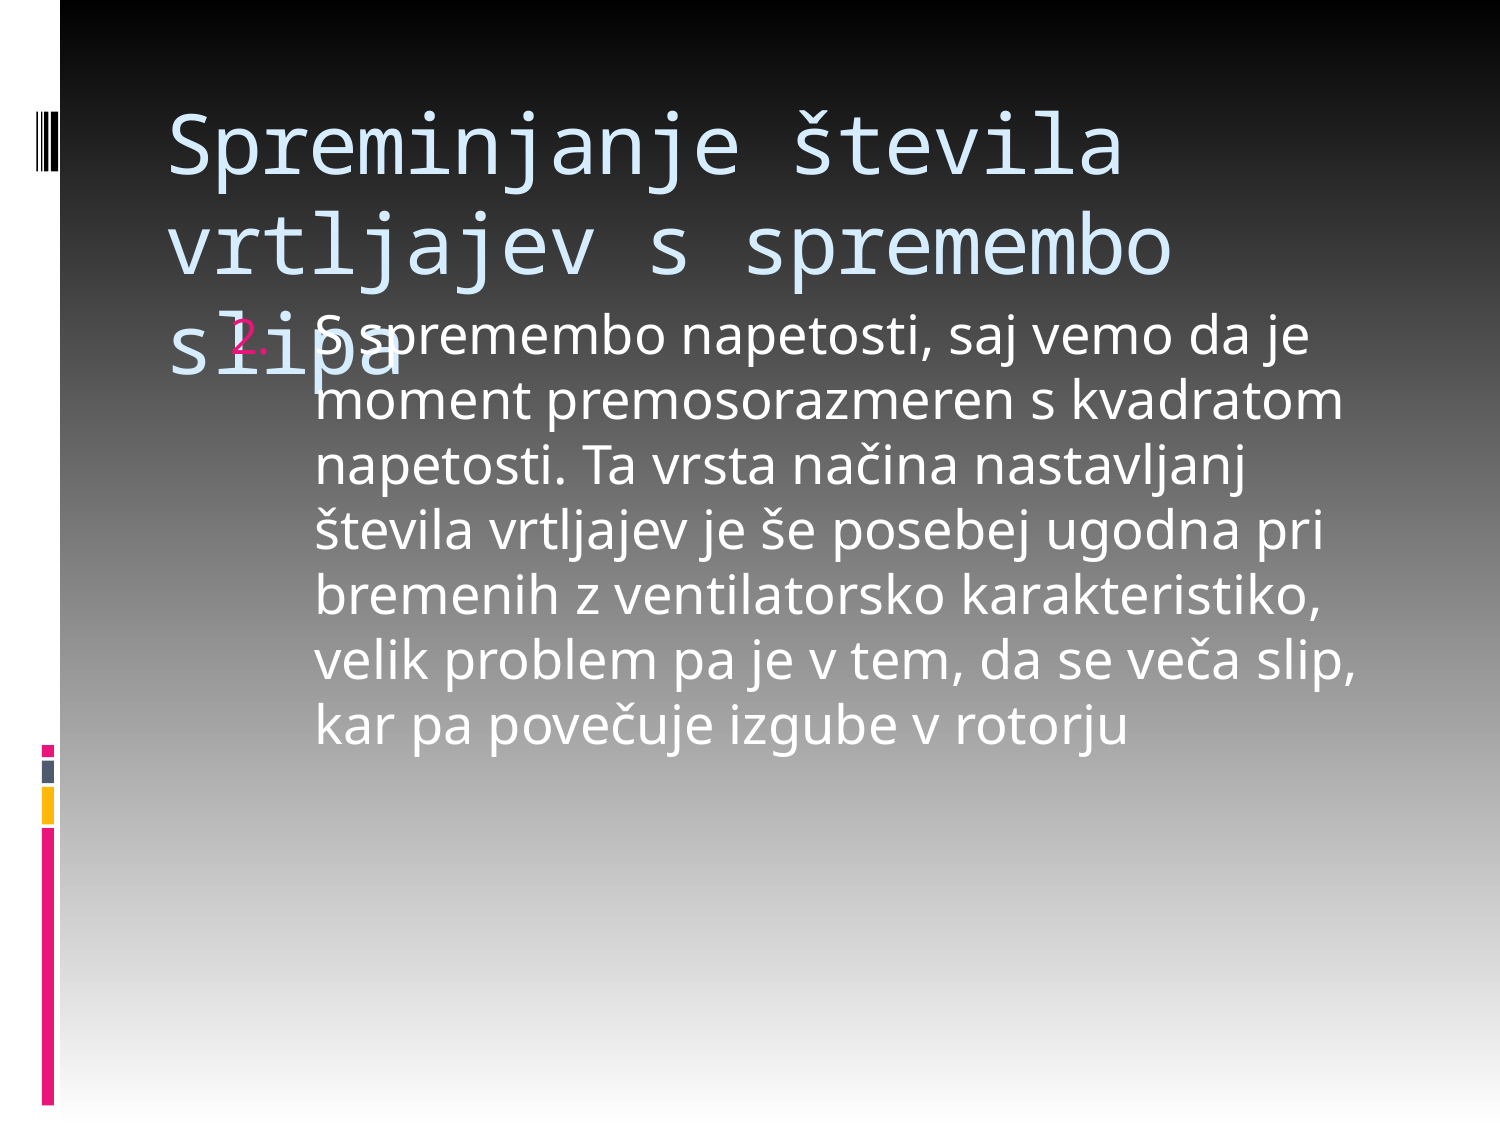

# Spreminjanje števila vrtljajev s spremembo slipa
S spremembo napetosti, saj vemo da je moment premosorazmeren s kvadratom napetosti. Ta vrsta načina nastavljanj števila vrtljajev je še posebej ugodna pri bremenih z ventilatorsko karakteristiko, velik problem pa je v tem, da se veča slip, kar pa povečuje izgube v rotorju